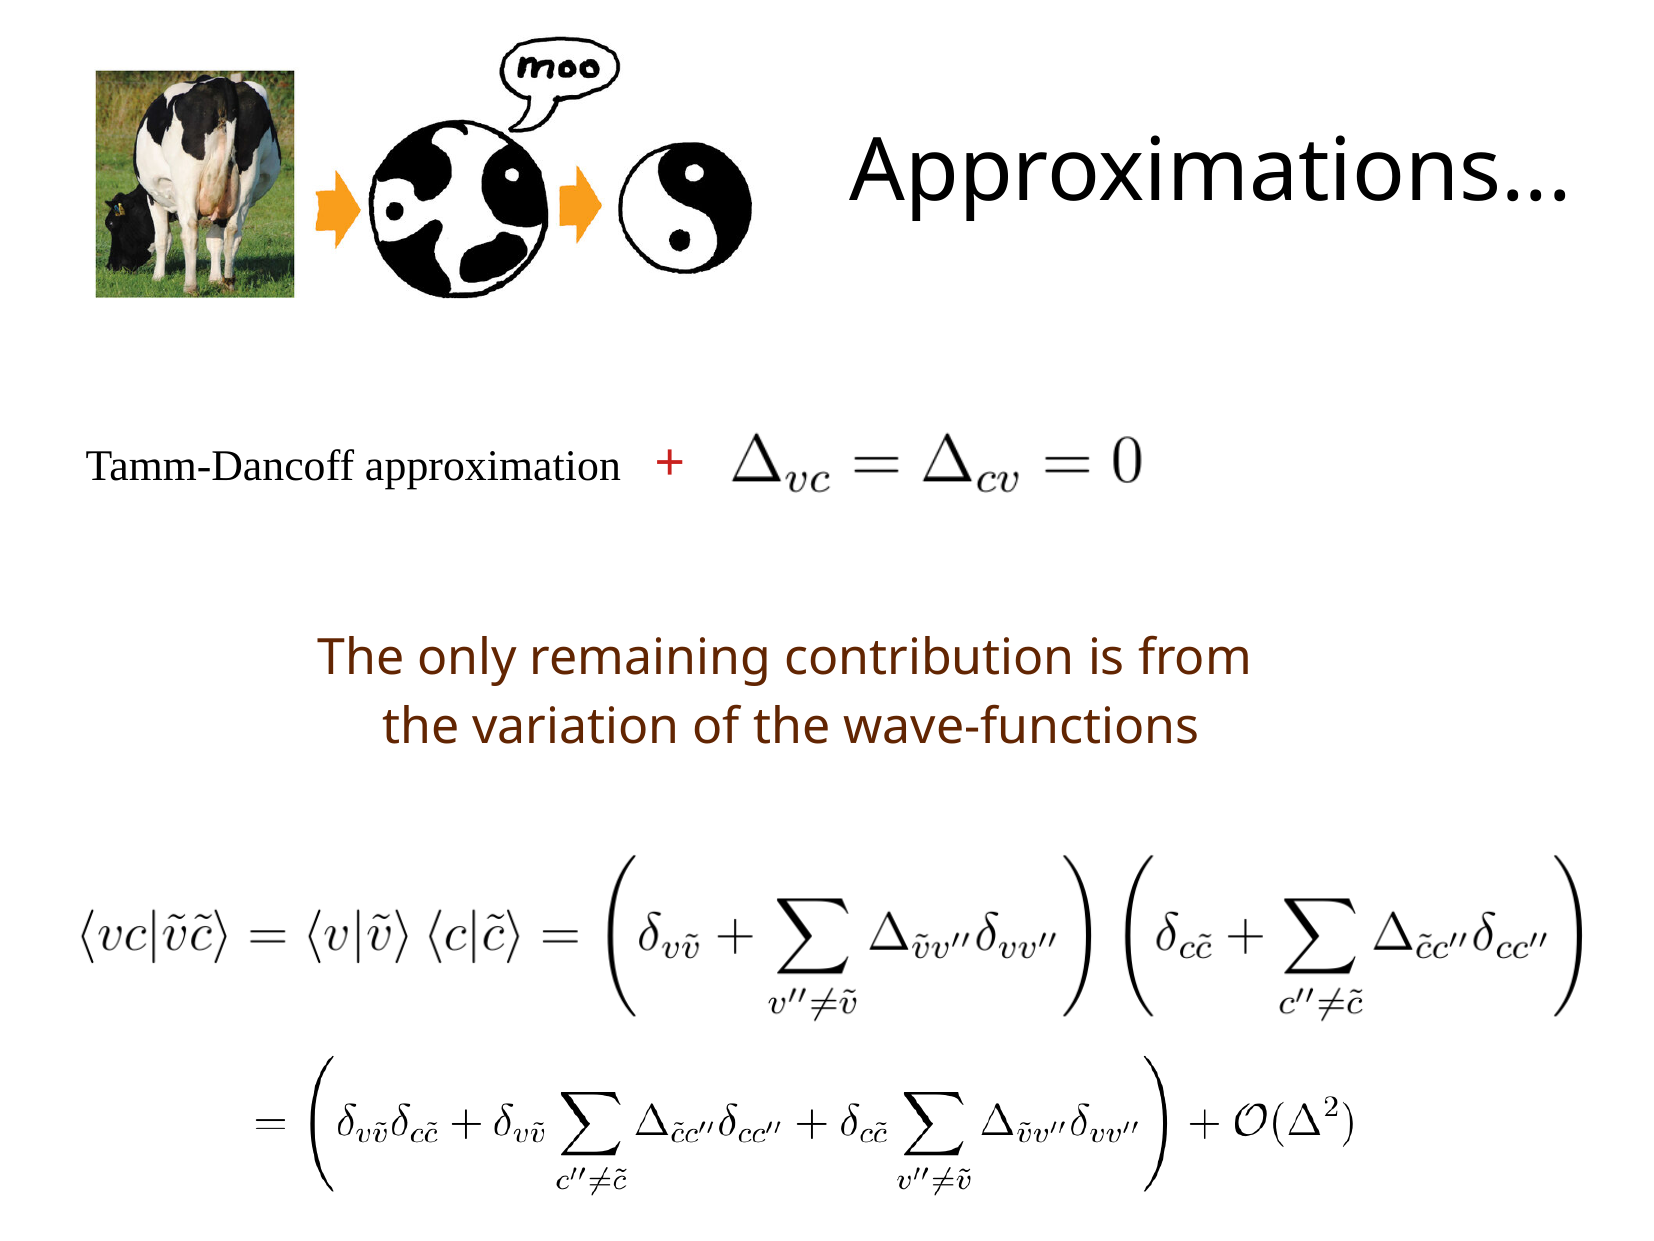

# Approximations...
Tamm-Dancoff approximation  +
The only remaining contribution is from
the variation of the wave-functions